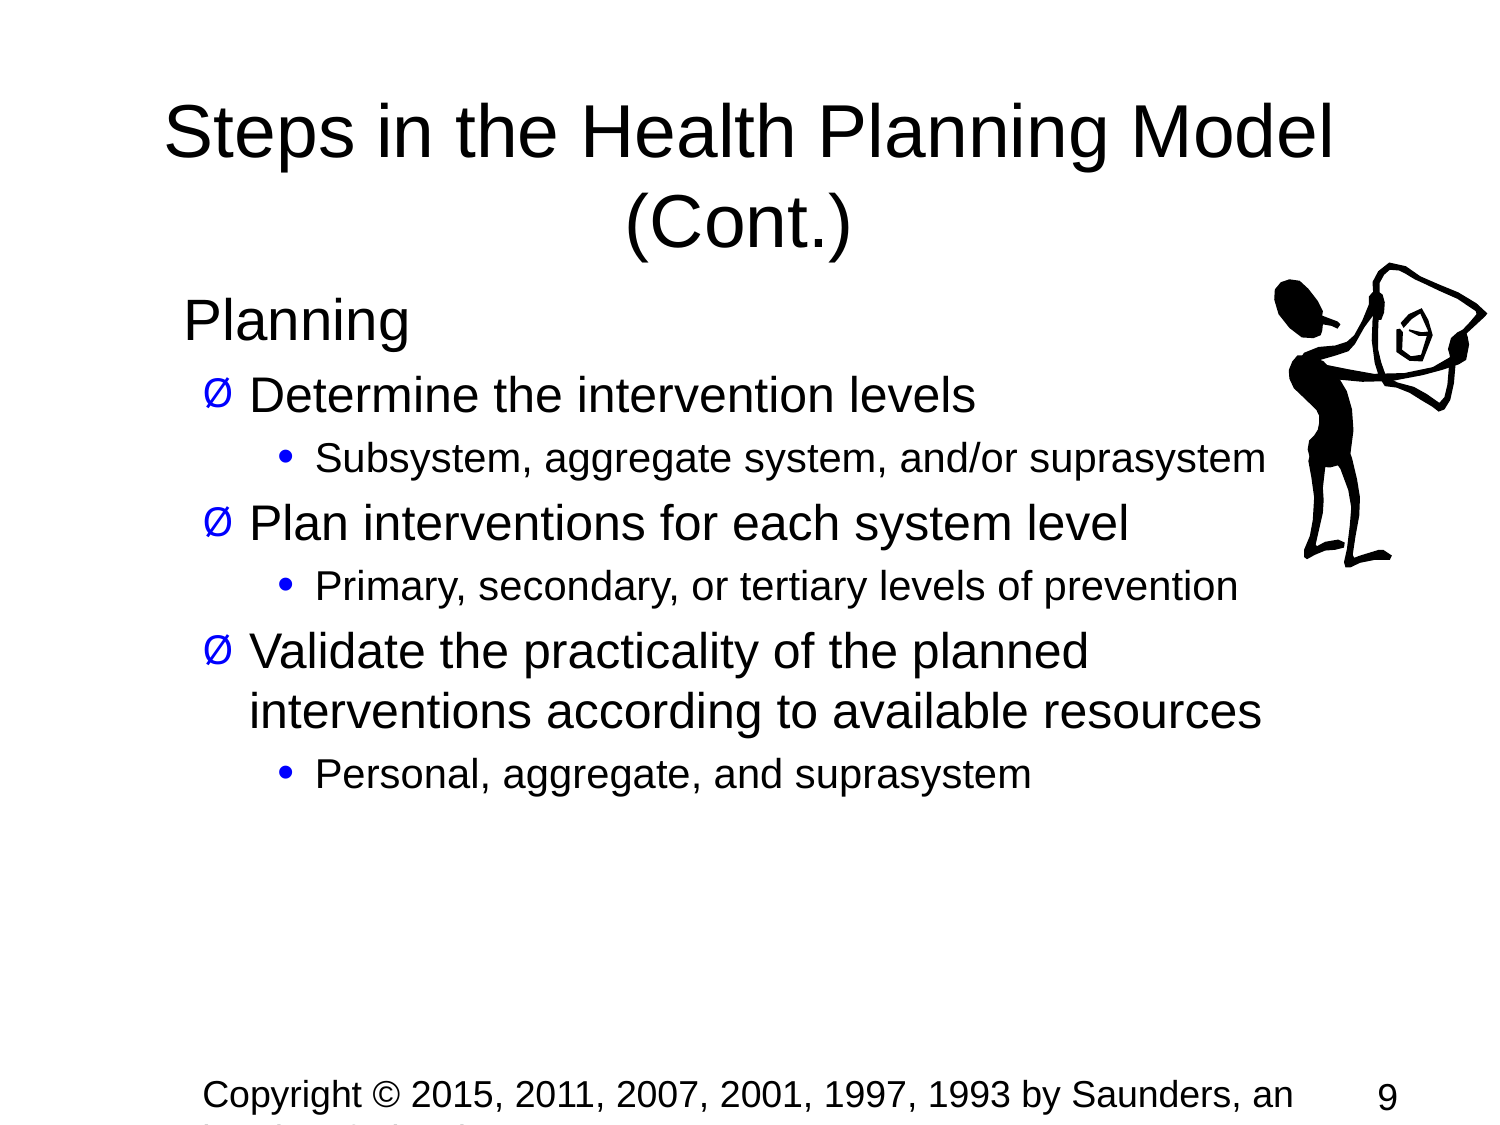

# Steps in the Health Planning Model (Cont.)
Planning
Determine the intervention levels
Subsystem, aggregate system, and/or suprasystem
Plan interventions for each system level
Primary, secondary, or tertiary levels of prevention
Validate the practicality of the planned interventions according to available resources
Personal, aggregate, and suprasystem
Copyright © 2015, 2011, 2007, 2001, 1997, 1993 by Saunders, an imprint of Elsevier Inc.